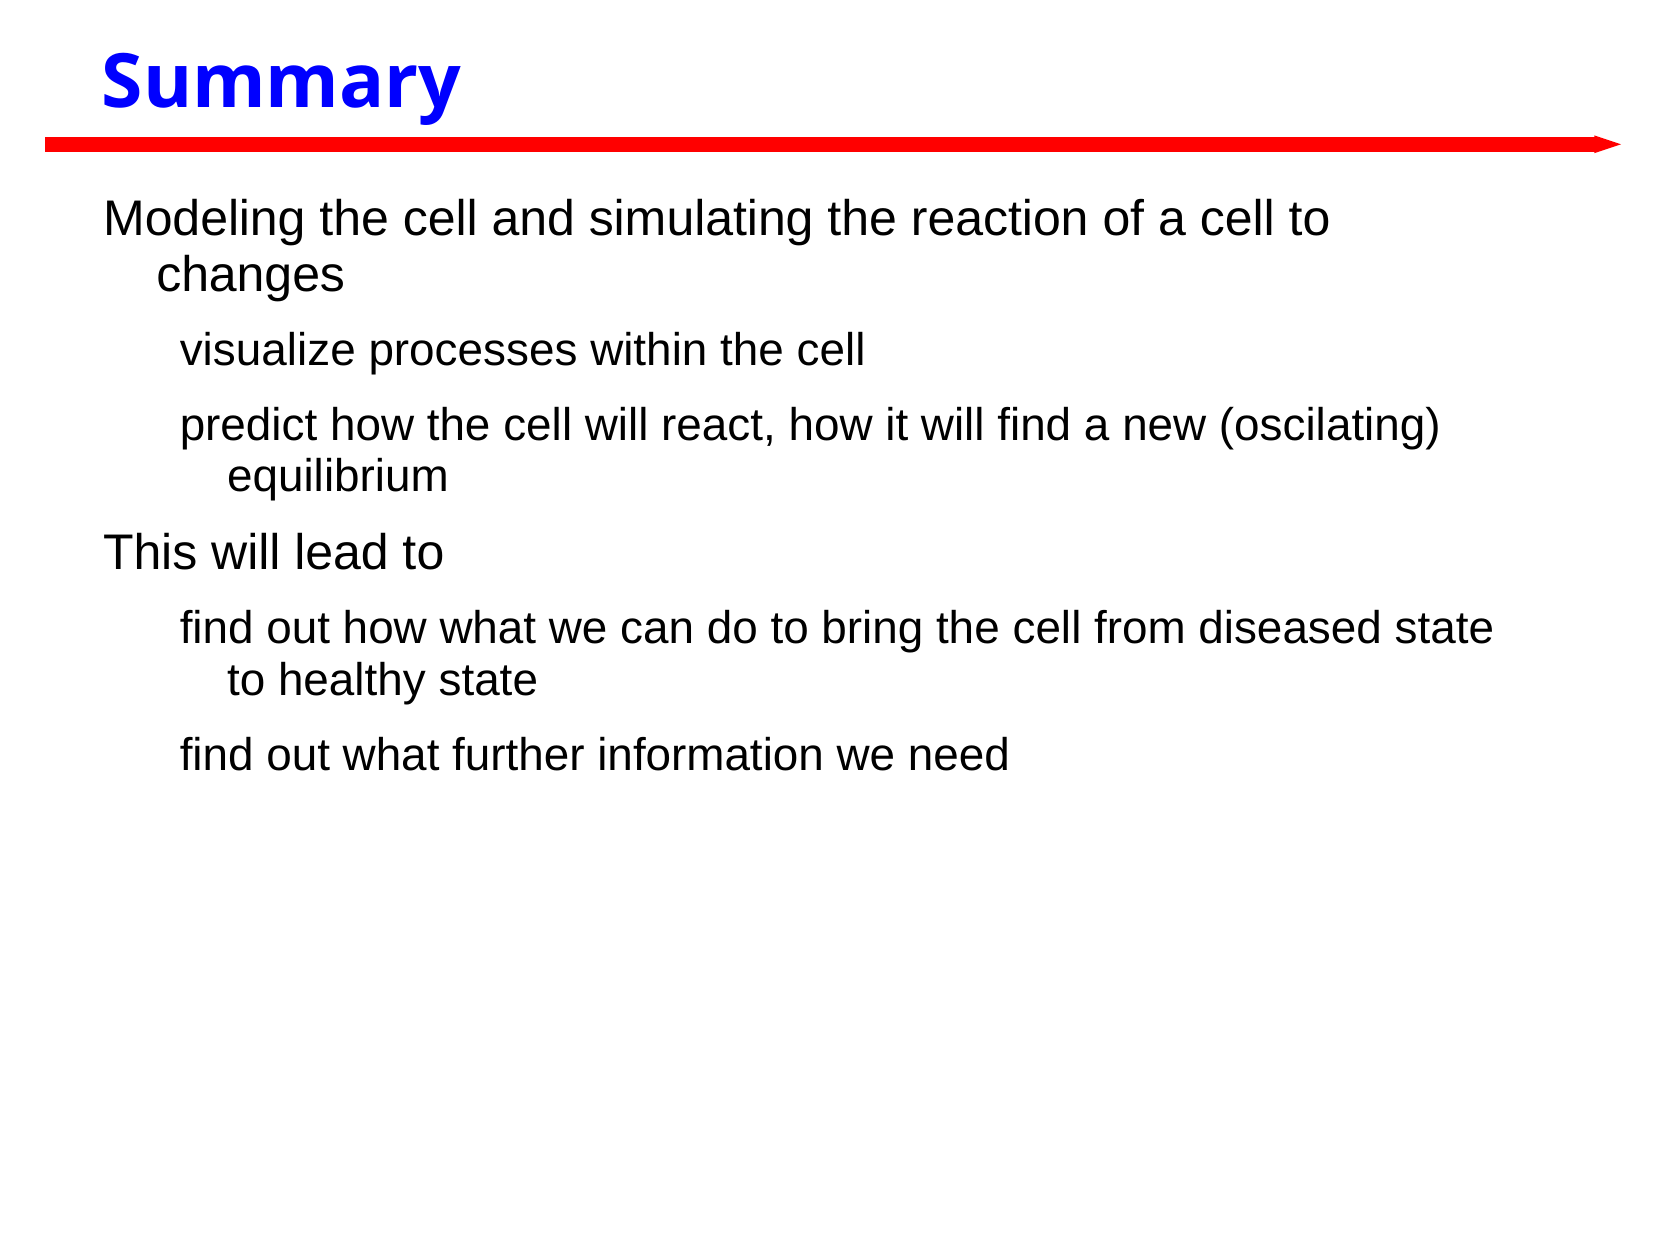

# Summary
Modeling the cell and simulating the reaction of a cell to changes
visualize processes within the cell
predict how the cell will react, how it will find a new (oscilating) equilibrium
This will lead to
find out how what we can do to bring the cell from diseased state to healthy state
find out what further information we need